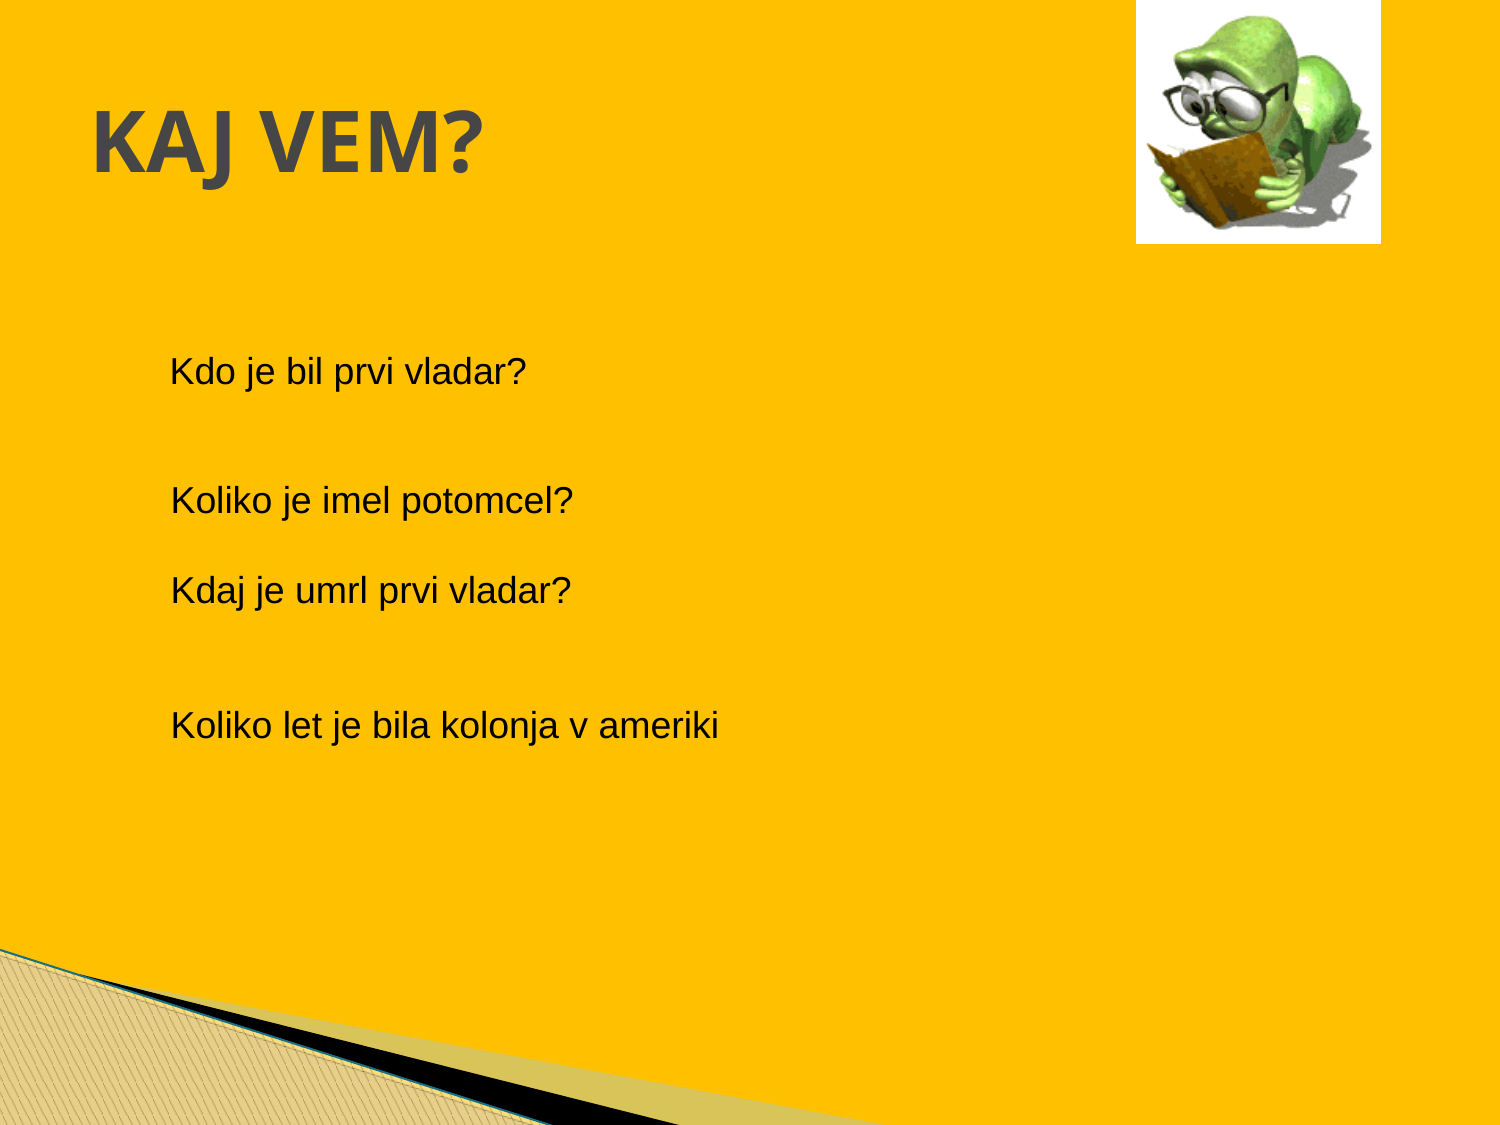

# KAJ VEM?
Kdo je bil prvi vladar?
Koliko je imel potomcel?
Kdaj je umrl prvi vladar?
Koliko let je bila kolonja v ameriki